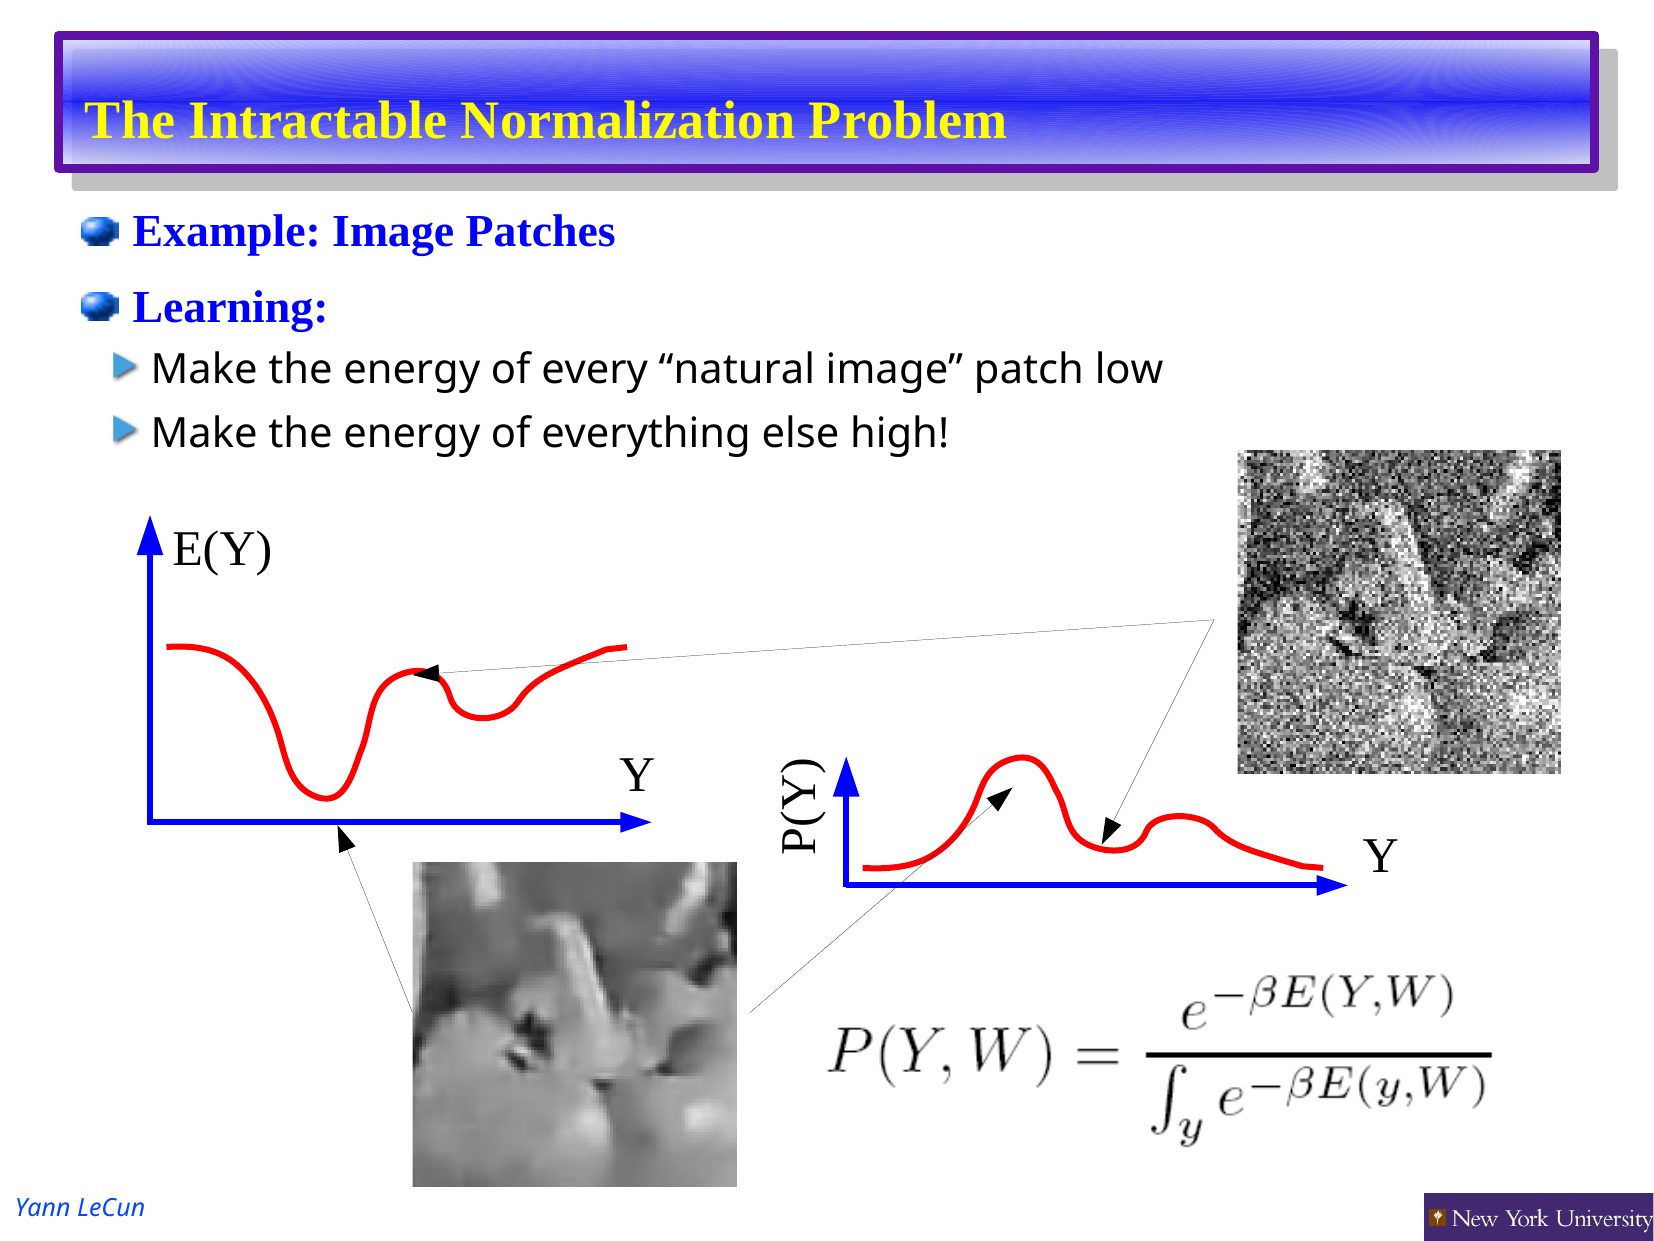

# The Intractable Normalization Problem
Example: Image Patches
Learning:
Make the energy of every “natural image” patch low
Make the energy of everything else high!
E(Y)
Y
P(Y)
Y